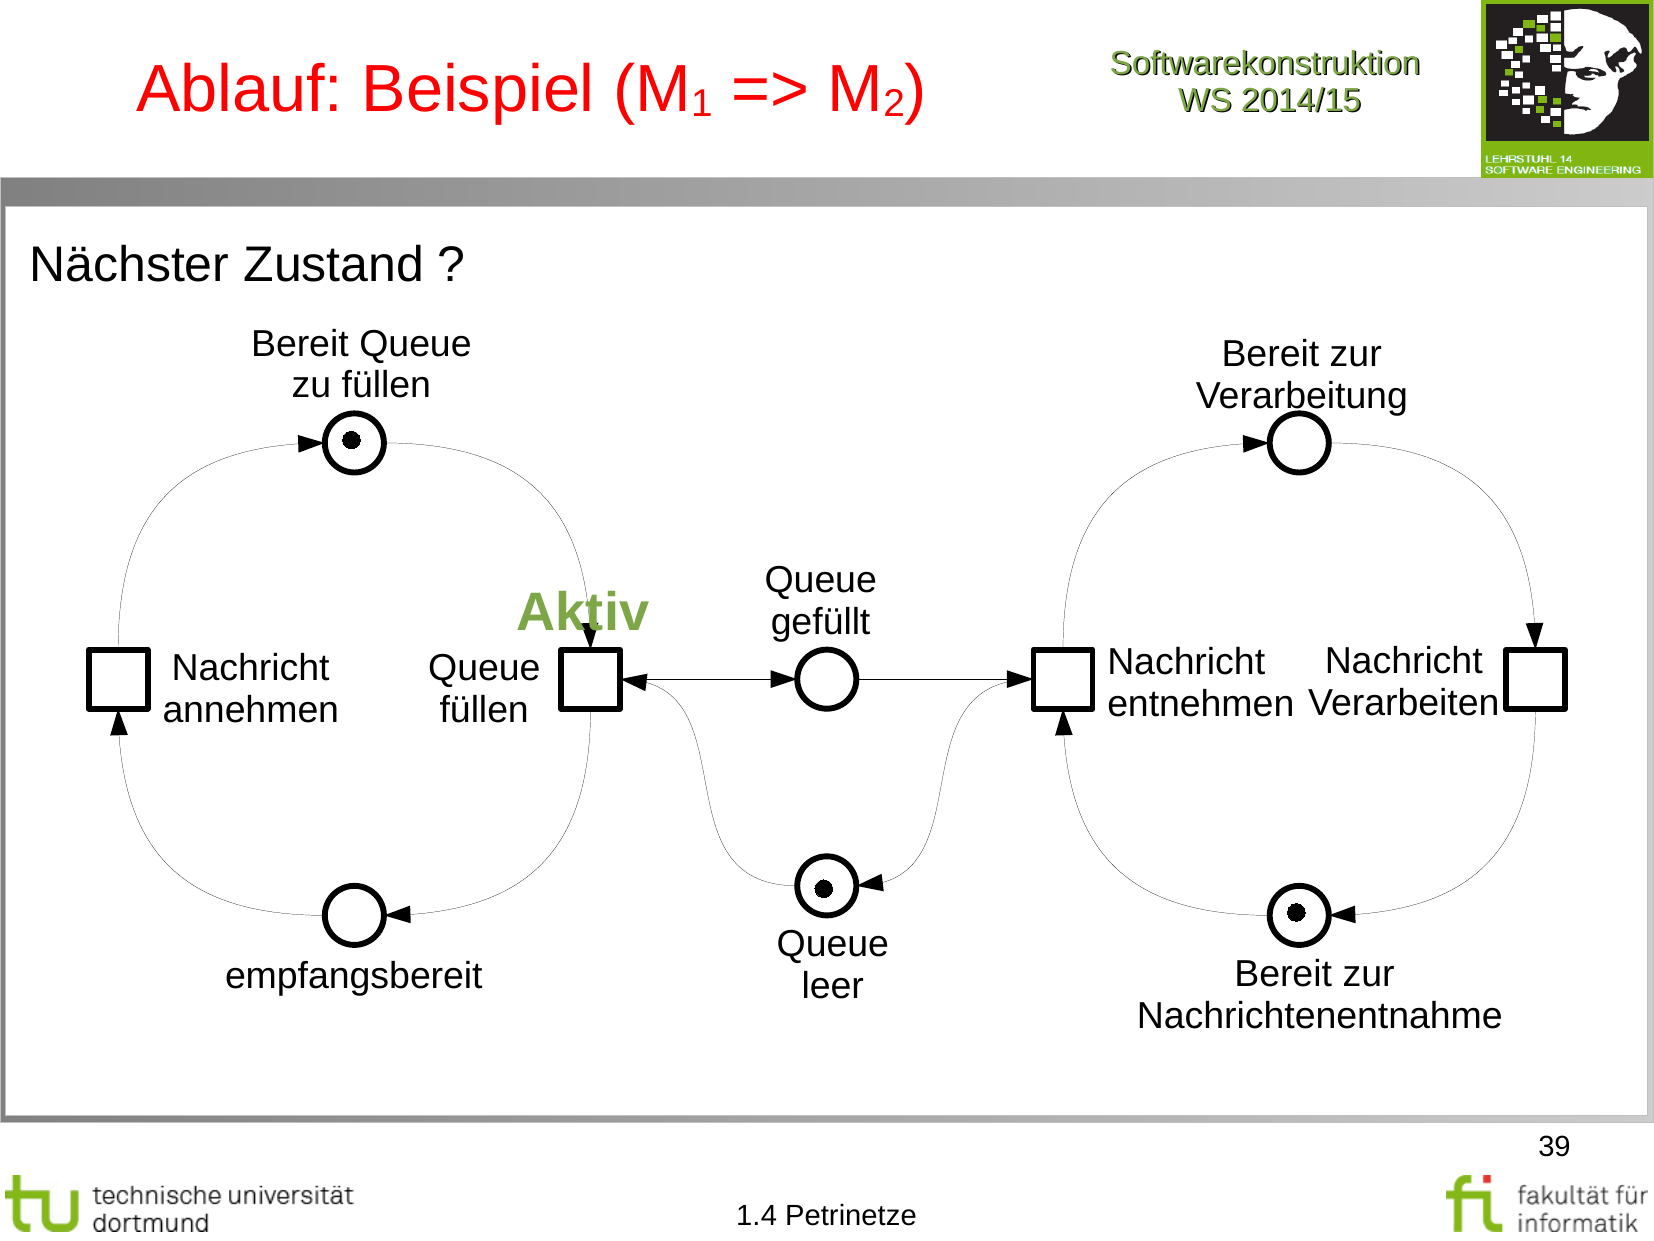

Ablauf: Beispiel (M1 => M2)
# Nächster Zustand ?
Bereit Queue
zu füllen
Bereit zur
Verarbeitung
Queue
gefüllt
Aktiv
Nachricht
Verarbeiten
Nachricht
entnehmen
Nachricht
annehmen
Queue
füllen
Queue
leer
Bereit zur
Nachrichtenentnahme
empfangsbereit
39
1.4 Petrinetze